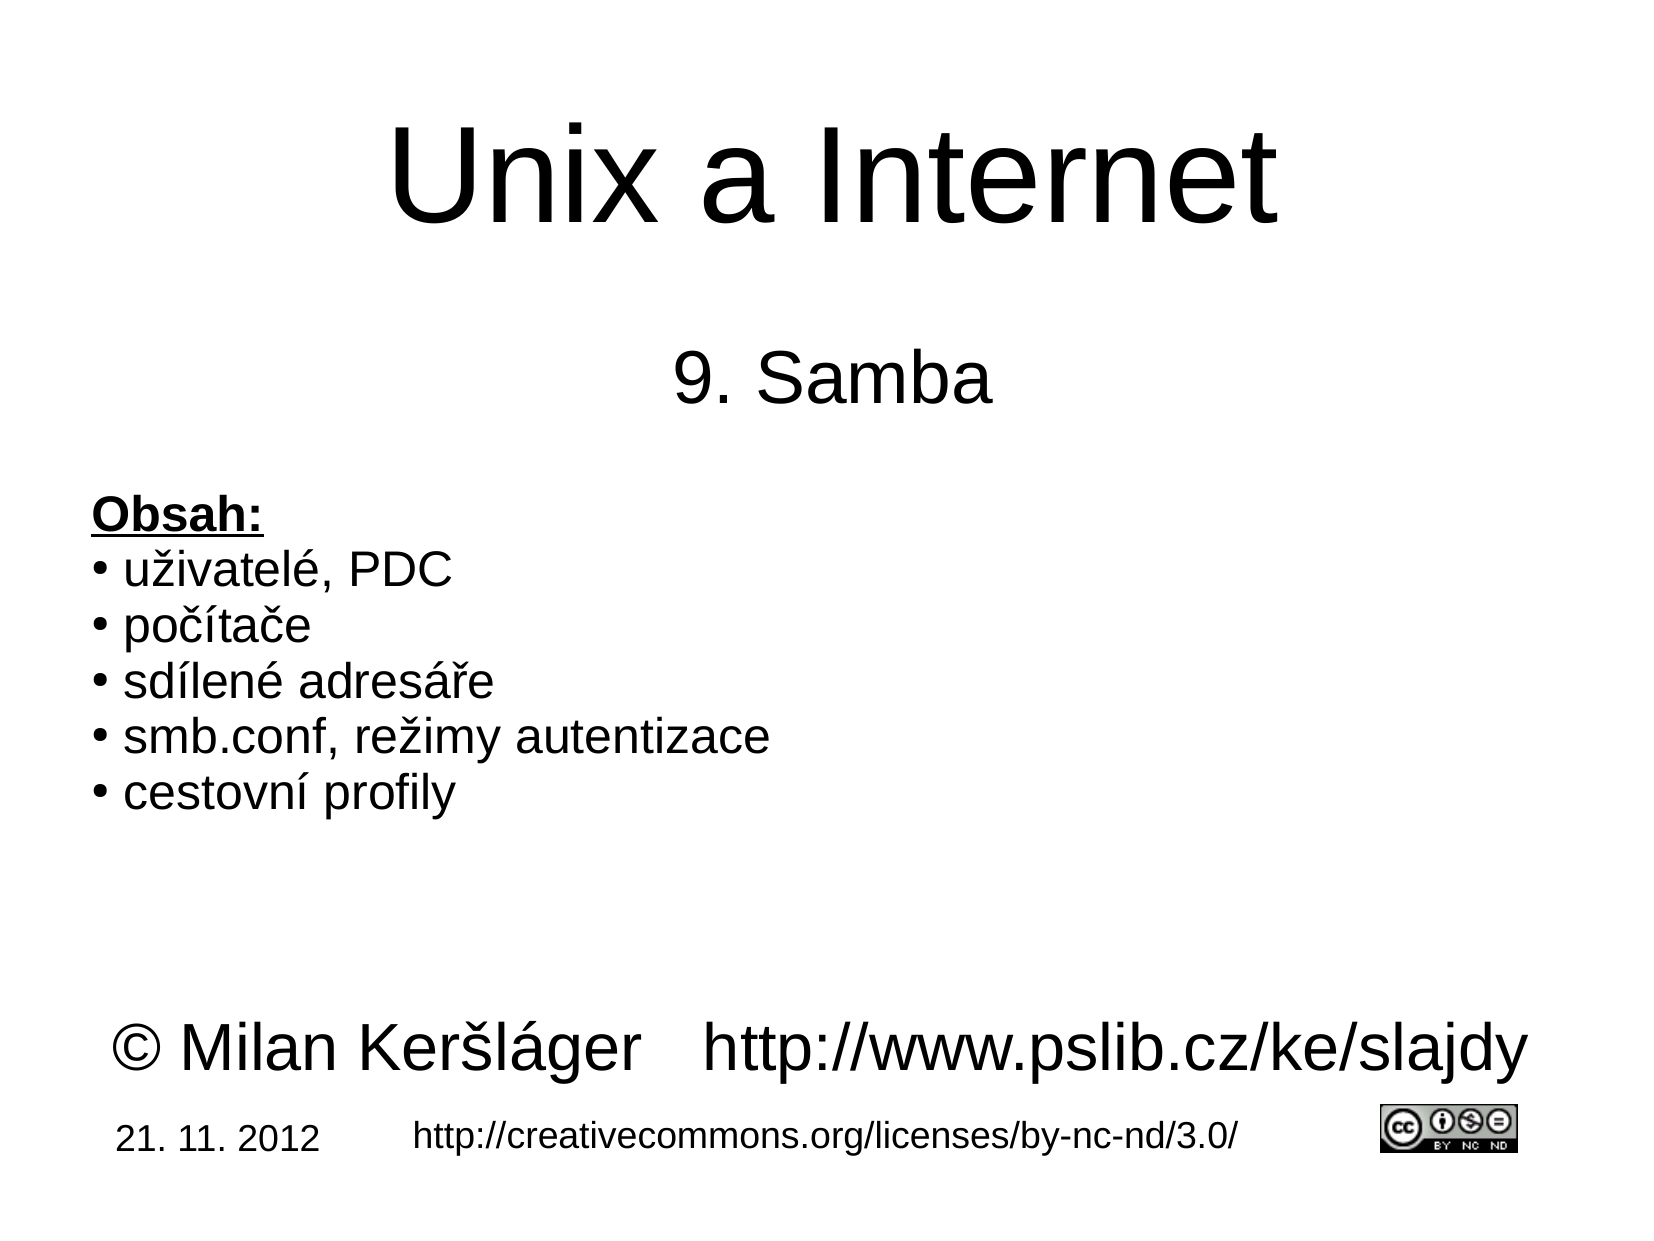

# Unix a Internet 9. Samba
Obsah:
 uživatelé, PDC
 počítače
 sdílené adresáře
 smb.conf, režimy autentizace
 cestovní profily
© Milan Keršláger	http://www.pslib.cz/ke/slajdy
http://creativecommons.org/licenses/by-nc-nd/3.0/
21. 11. 2012